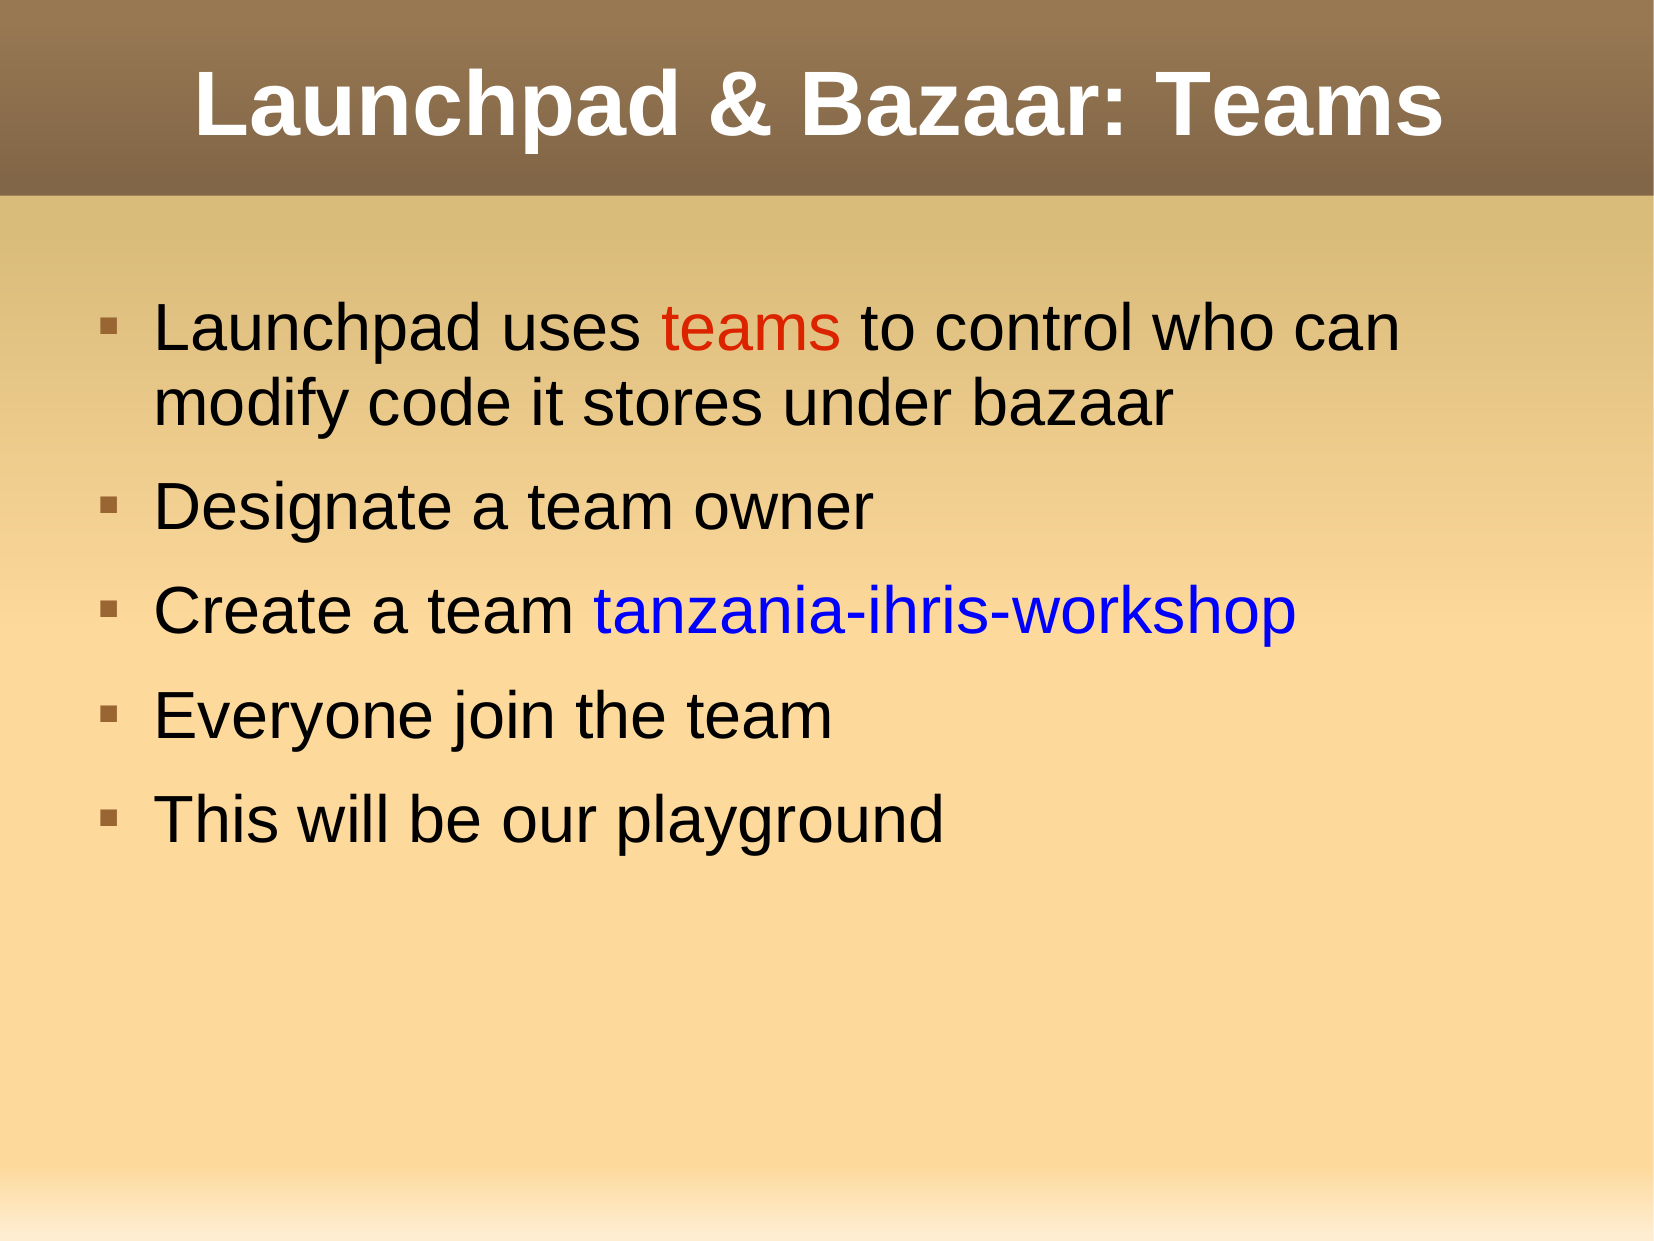

# Launchpad & Bazaar: Teams
Launchpad uses teams to control who can modify code it stores under bazaar
Designate a team owner
Create a team tanzania-ihris-workshop
Everyone join the team
This will be our playground